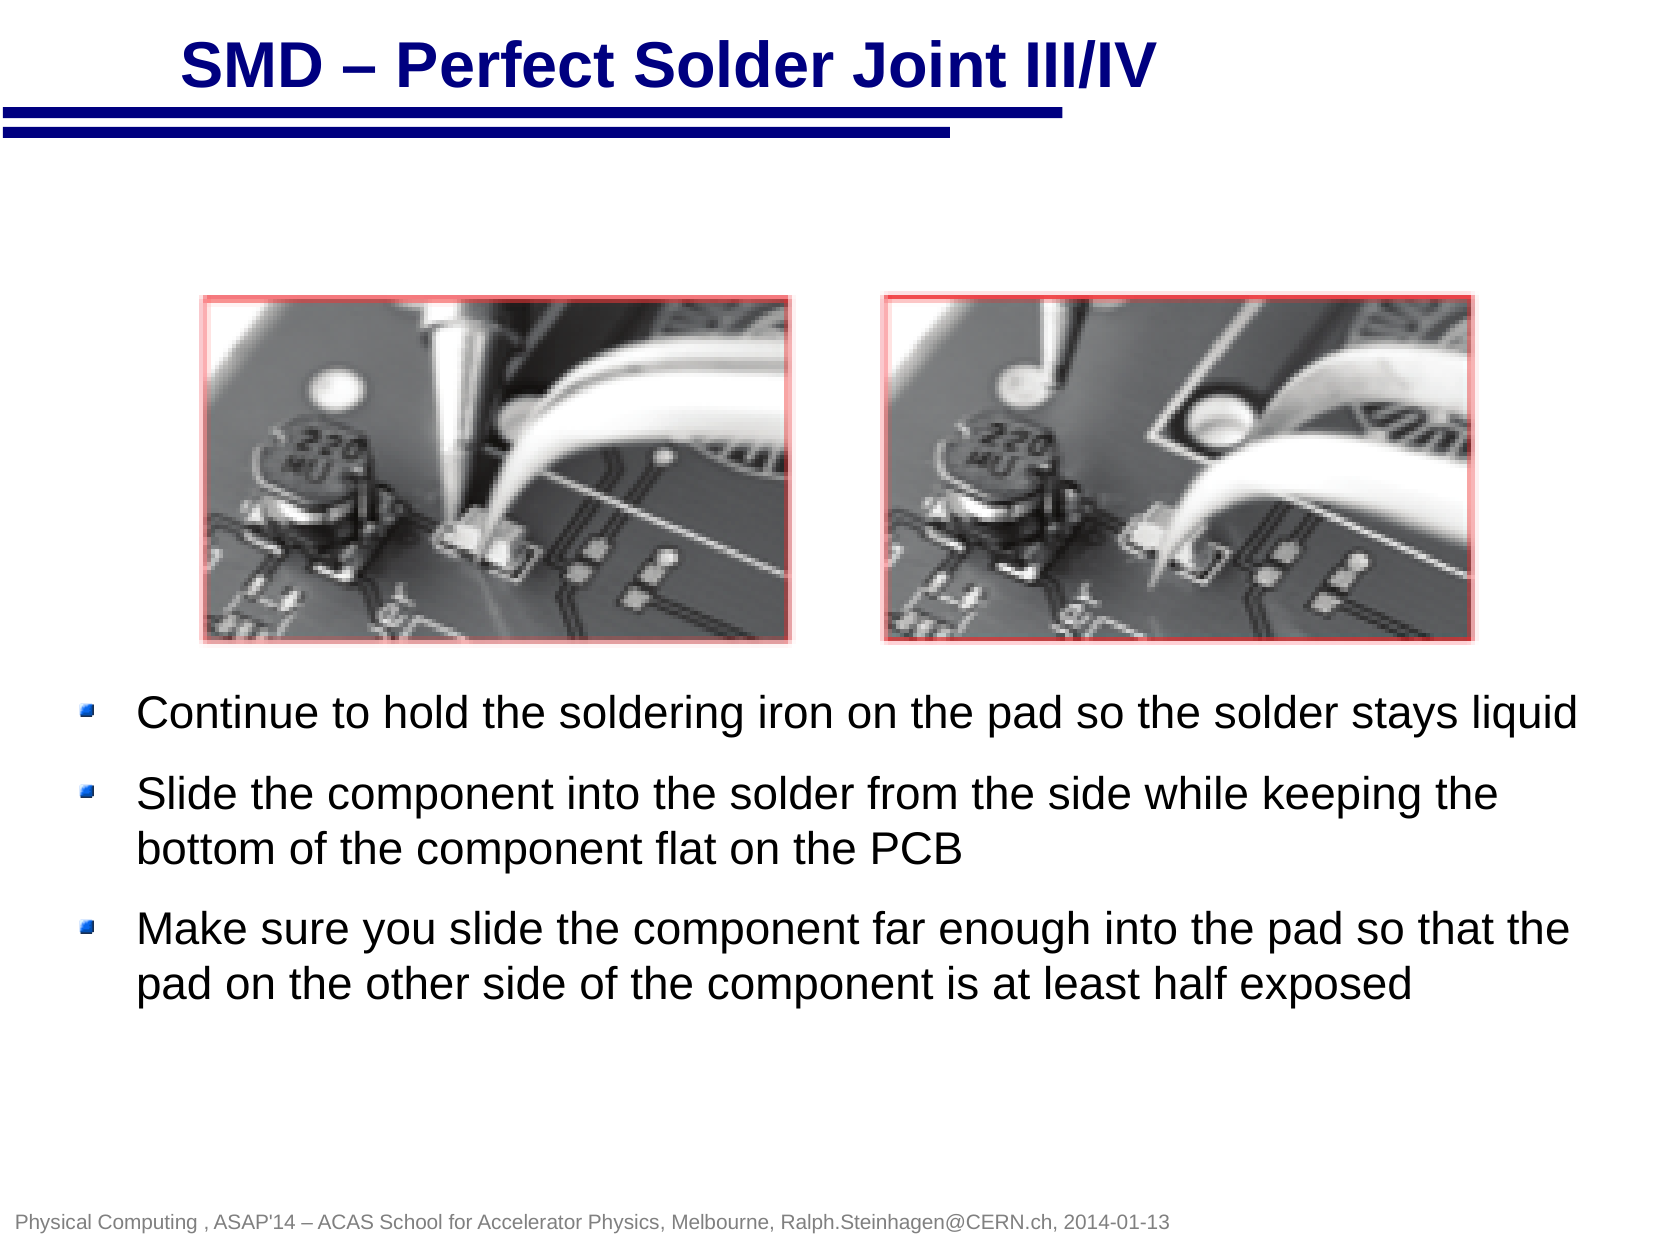

# SMD – Perfect Solder Joint III/IV
Continue to hold the soldering iron on the pad so the solder stays liquid
Slide the component into the solder from the side while keeping the bottom of the component flat on the PCB
Make sure you slide the component far enough into the pad so that the pad on the other side of the component is at least half exposed